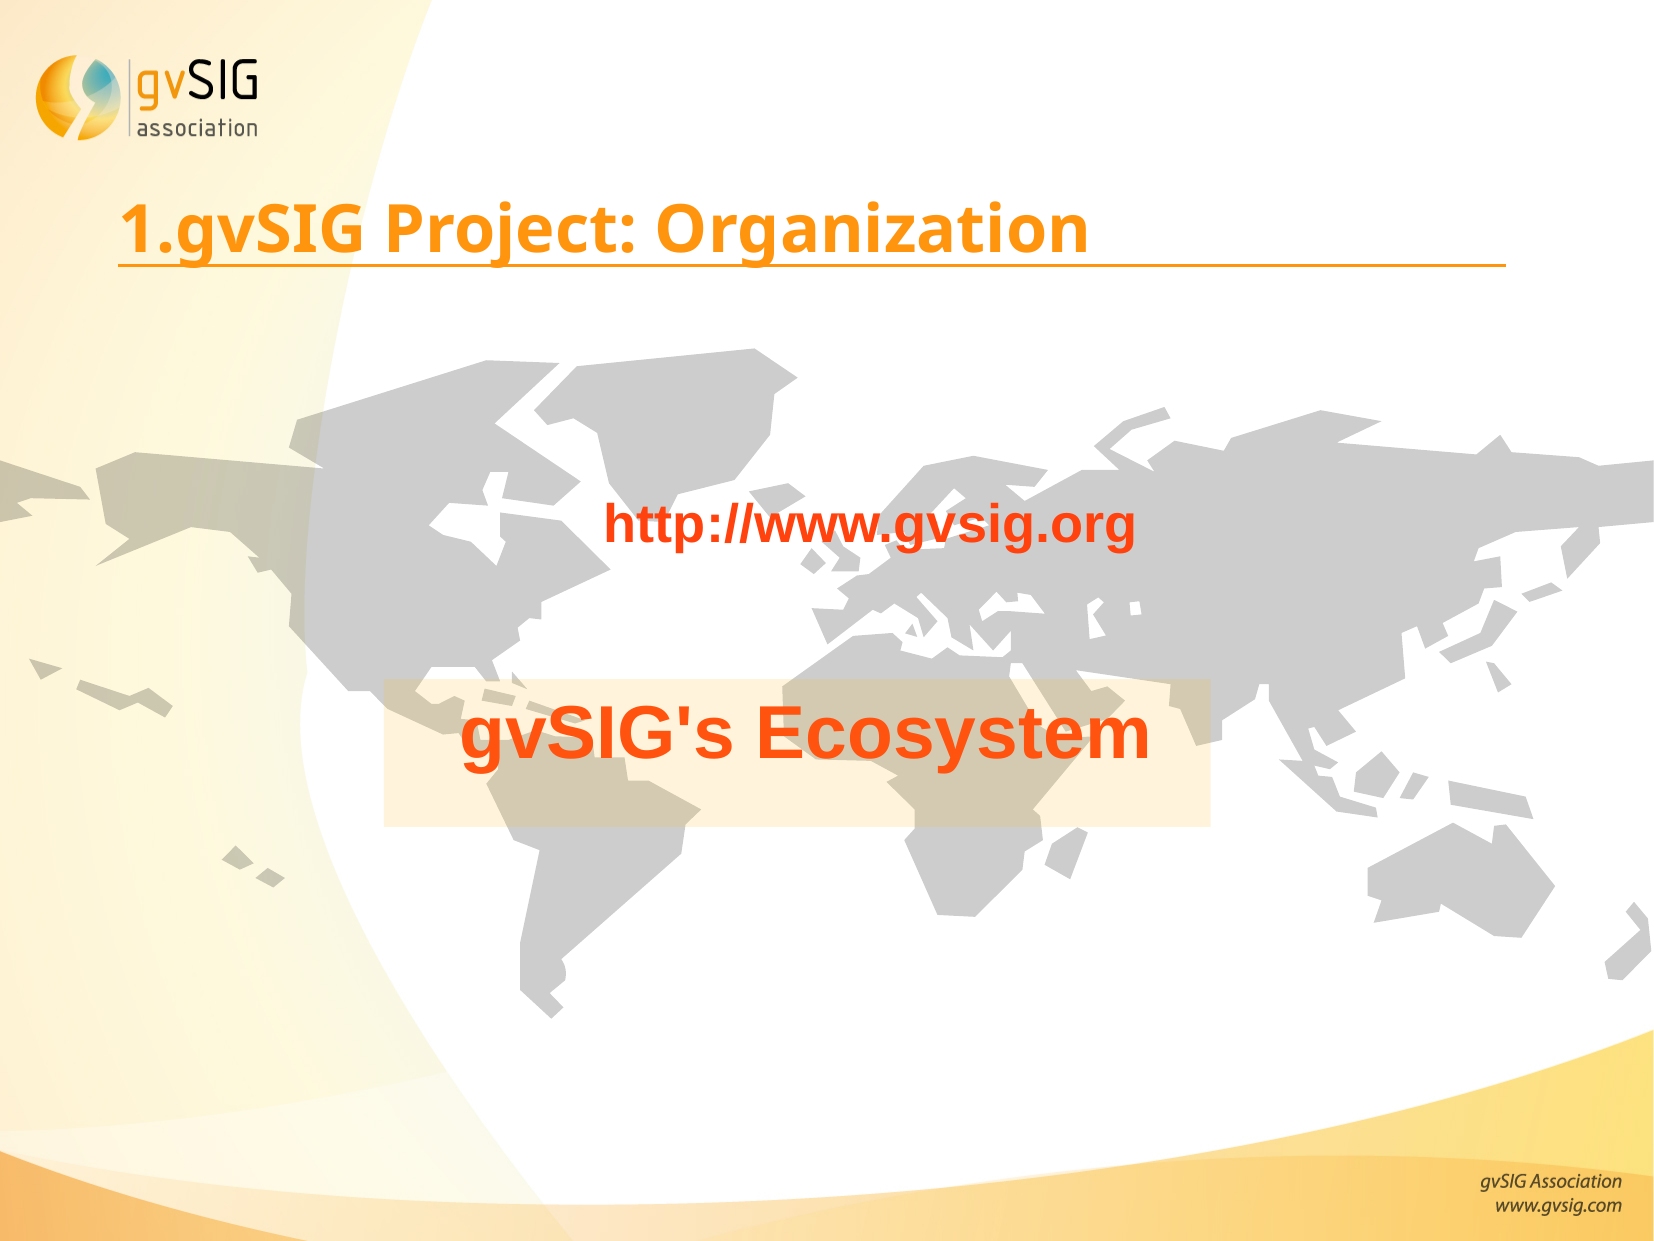

# 1.gvSIG Project: Organization
http://www.gvsig.org
gvSIG's Ecosystem